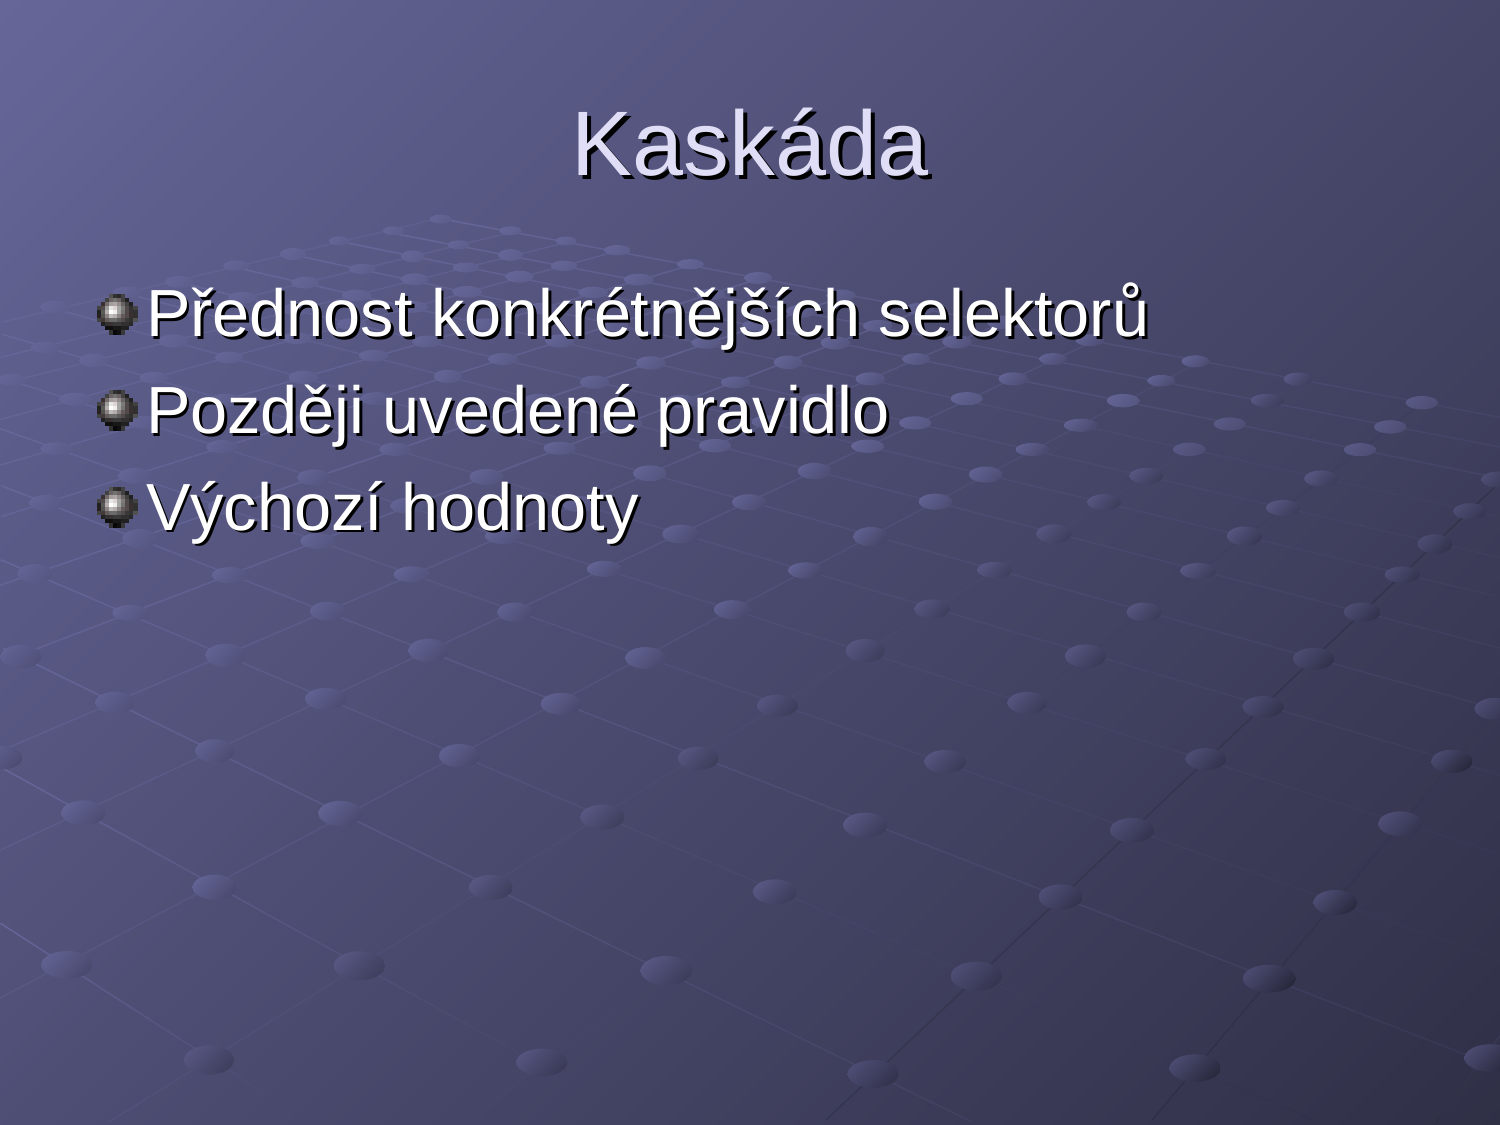

# Kaskáda
Přednost konkrétnějších selektorů
Později uvedené pravidlo
Výchozí hodnoty